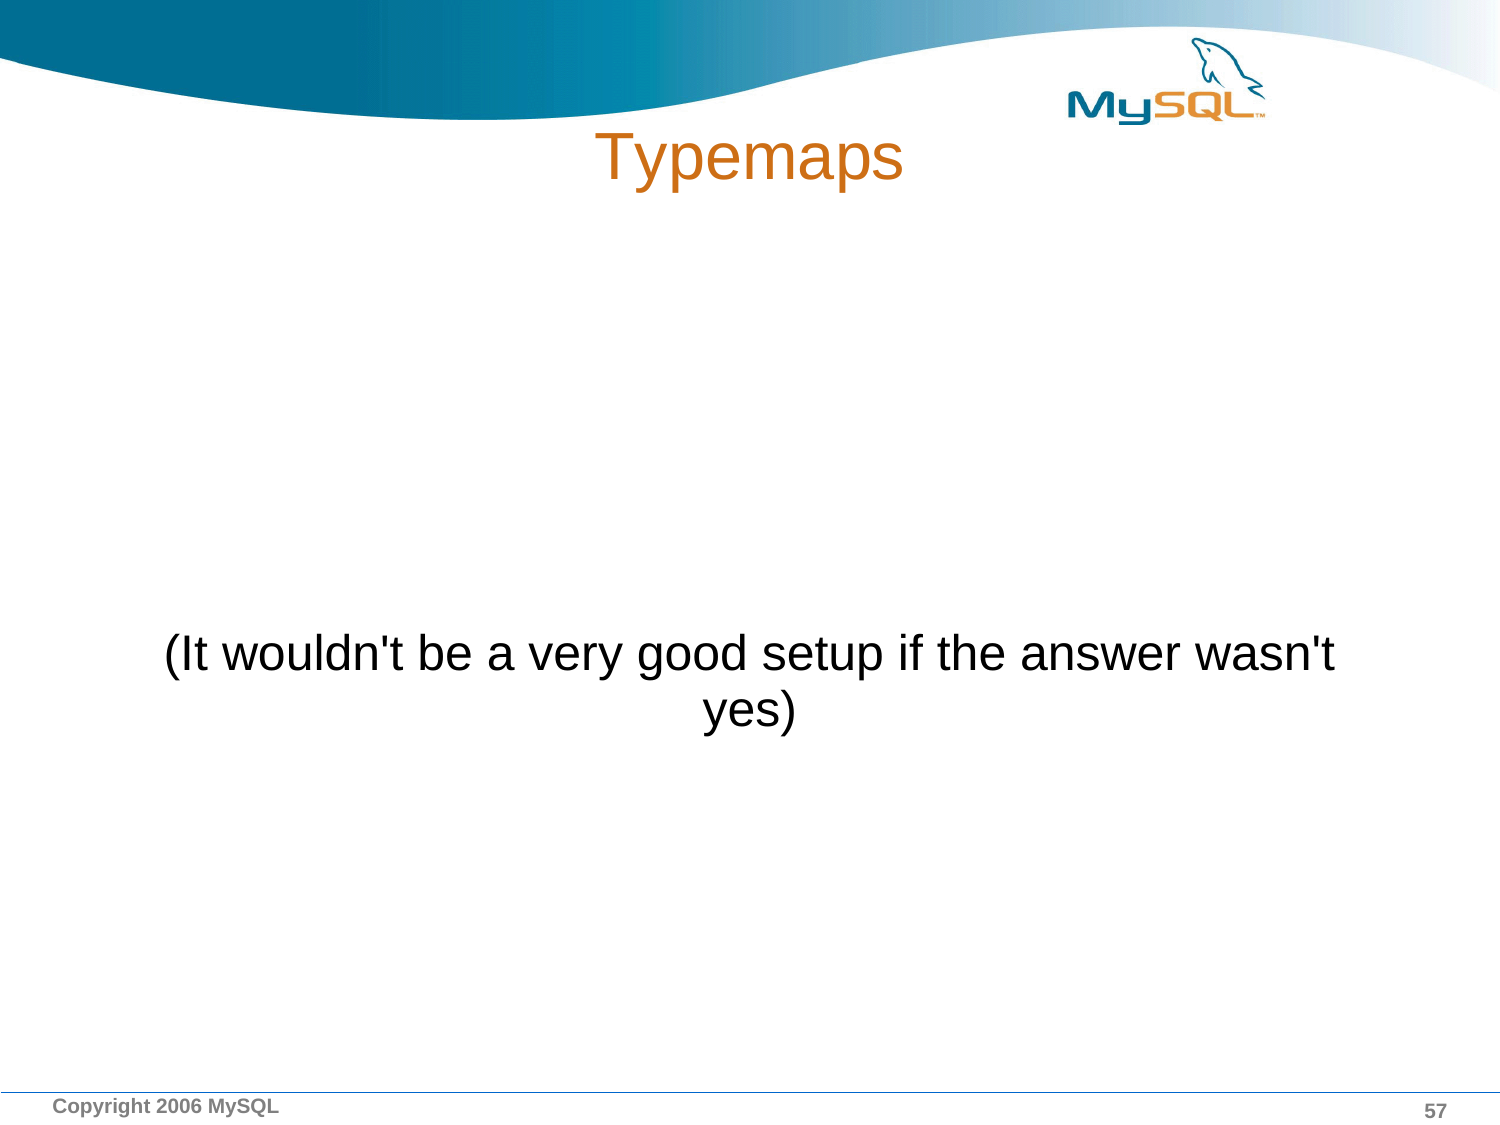

# Typemaps
(It wouldn't be a very good setup if the answer wasn't yes)